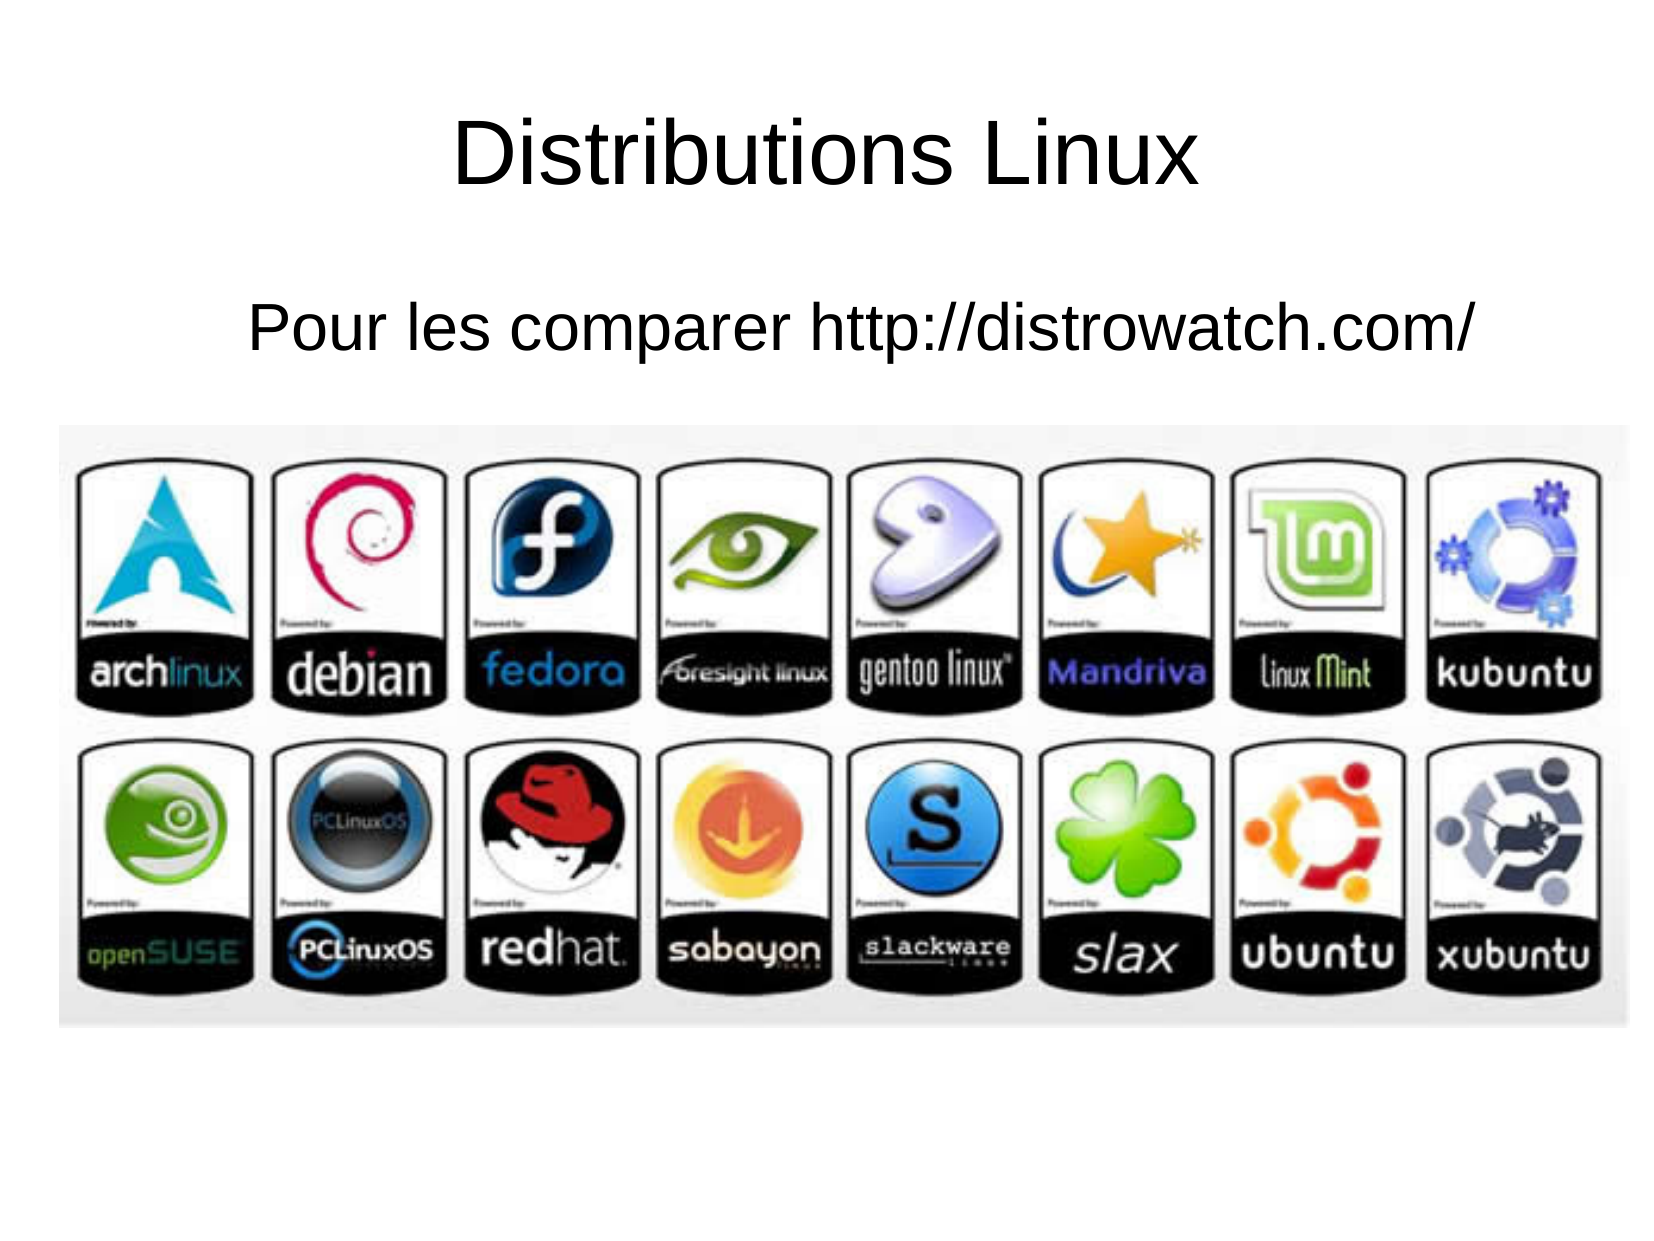

# Distributions Linux
Pour les comparer http://distrowatch.com/